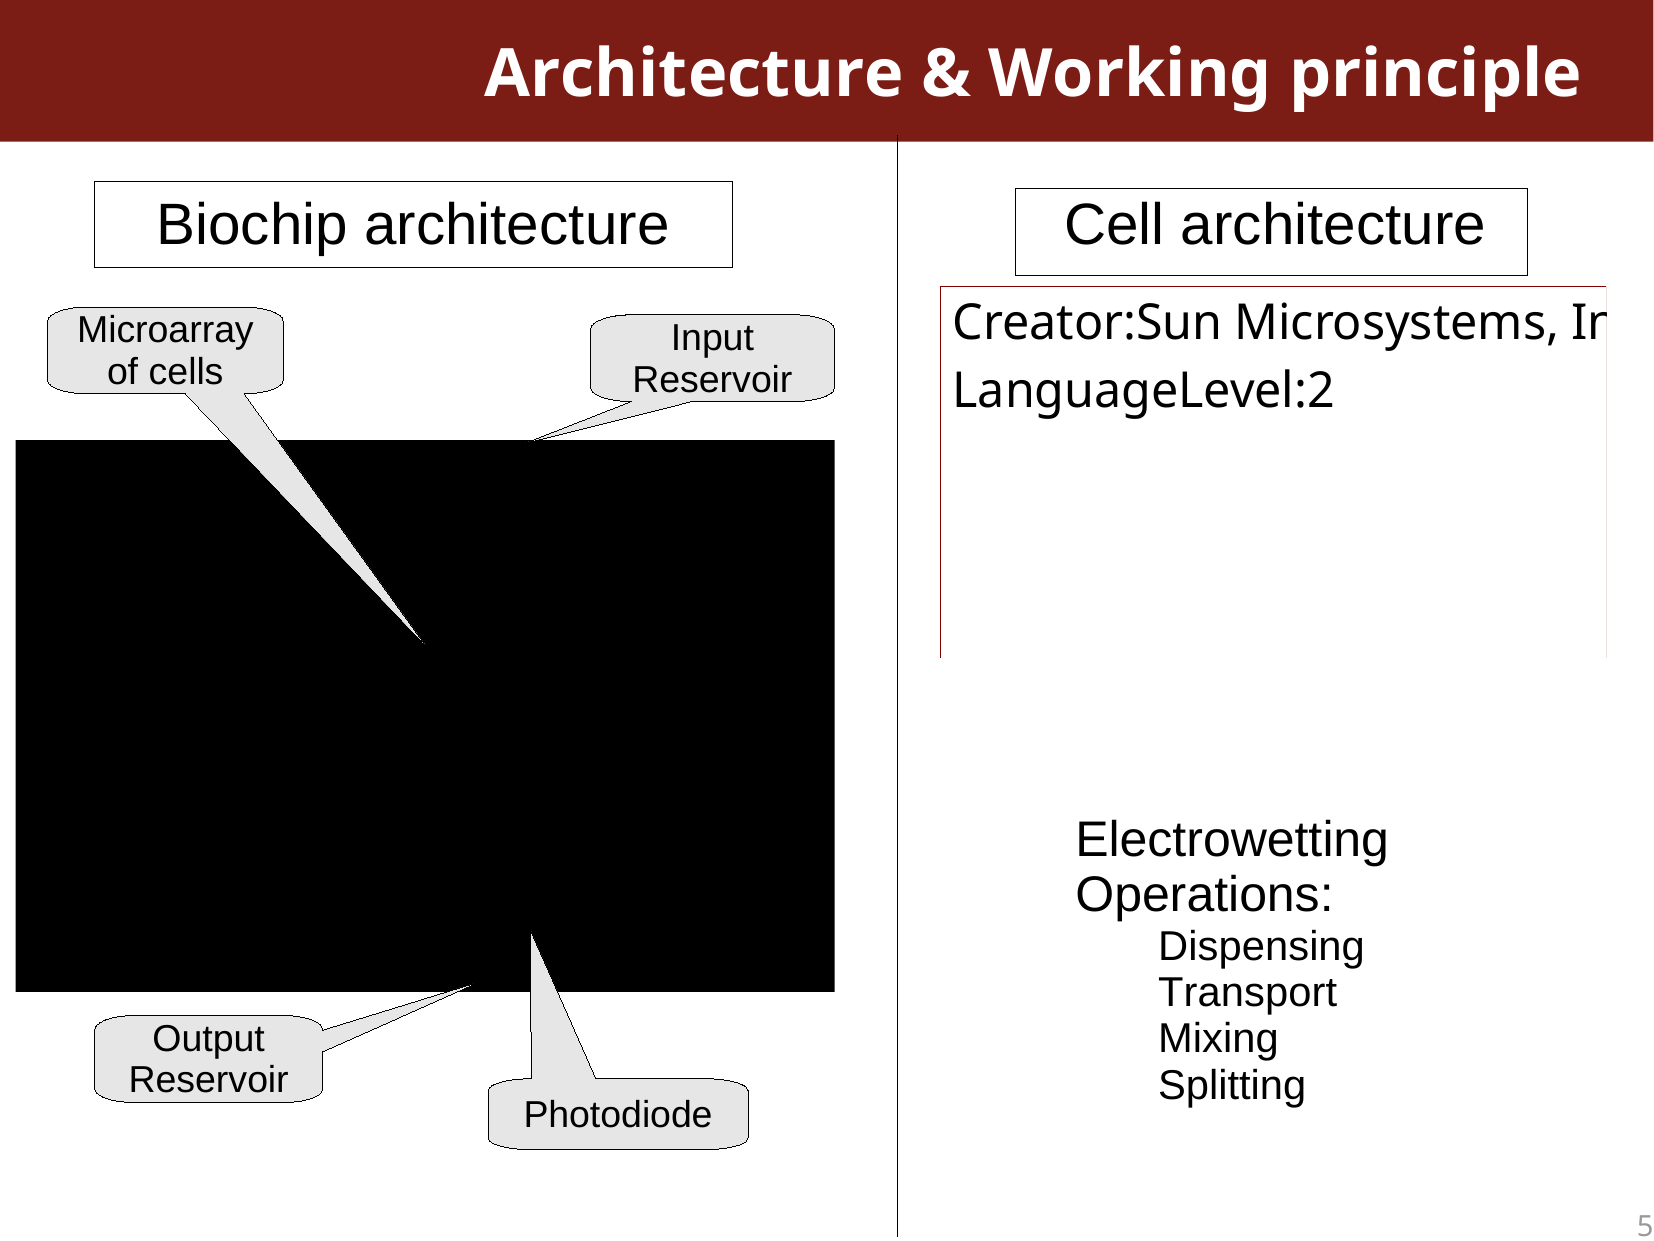

# Architecture & Working principle
Biochip architecture
Cell architecture
Microarray of cells
Input Reservoir
Electrowetting
Operations:
Dispensing
Transport
Mixing
Splitting
Output Reservoir
Photodiode
5